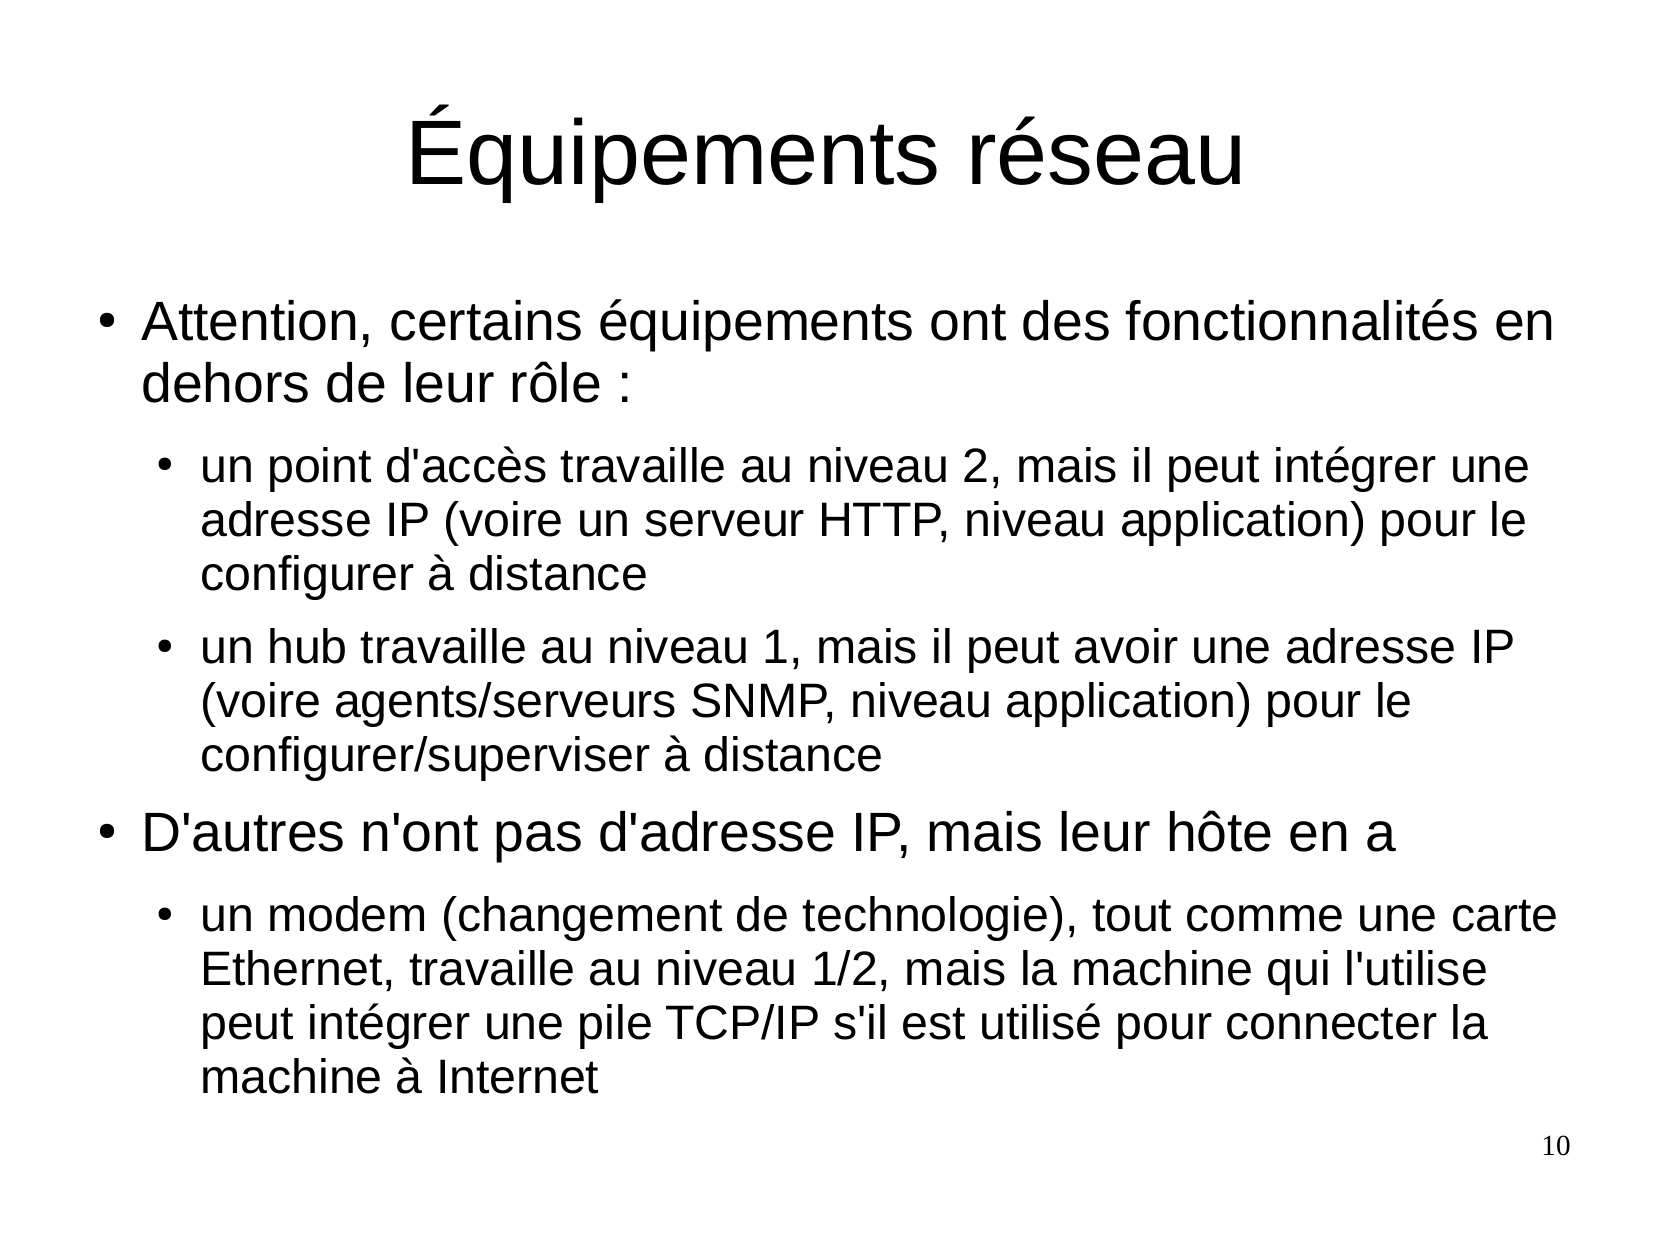

# Équipements réseau
Attention, certains équipements ont des fonctionnalités en dehors de leur rôle :
un point d'accès travaille au niveau 2, mais il peut intégrer une adresse IP (voire un serveur HTTP, niveau application) pour le configurer à distance
un hub travaille au niveau 1, mais il peut avoir une adresse IP (voire agents/serveurs SNMP, niveau application) pour le configurer/superviser à distance
D'autres n'ont pas d'adresse IP, mais leur hôte en a
un modem (changement de technologie), tout comme une carte Ethernet, travaille au niveau 1/2, mais la machine qui l'utilise peut intégrer une pile TCP/IP s'il est utilisé pour connecter la machine à Internet
10